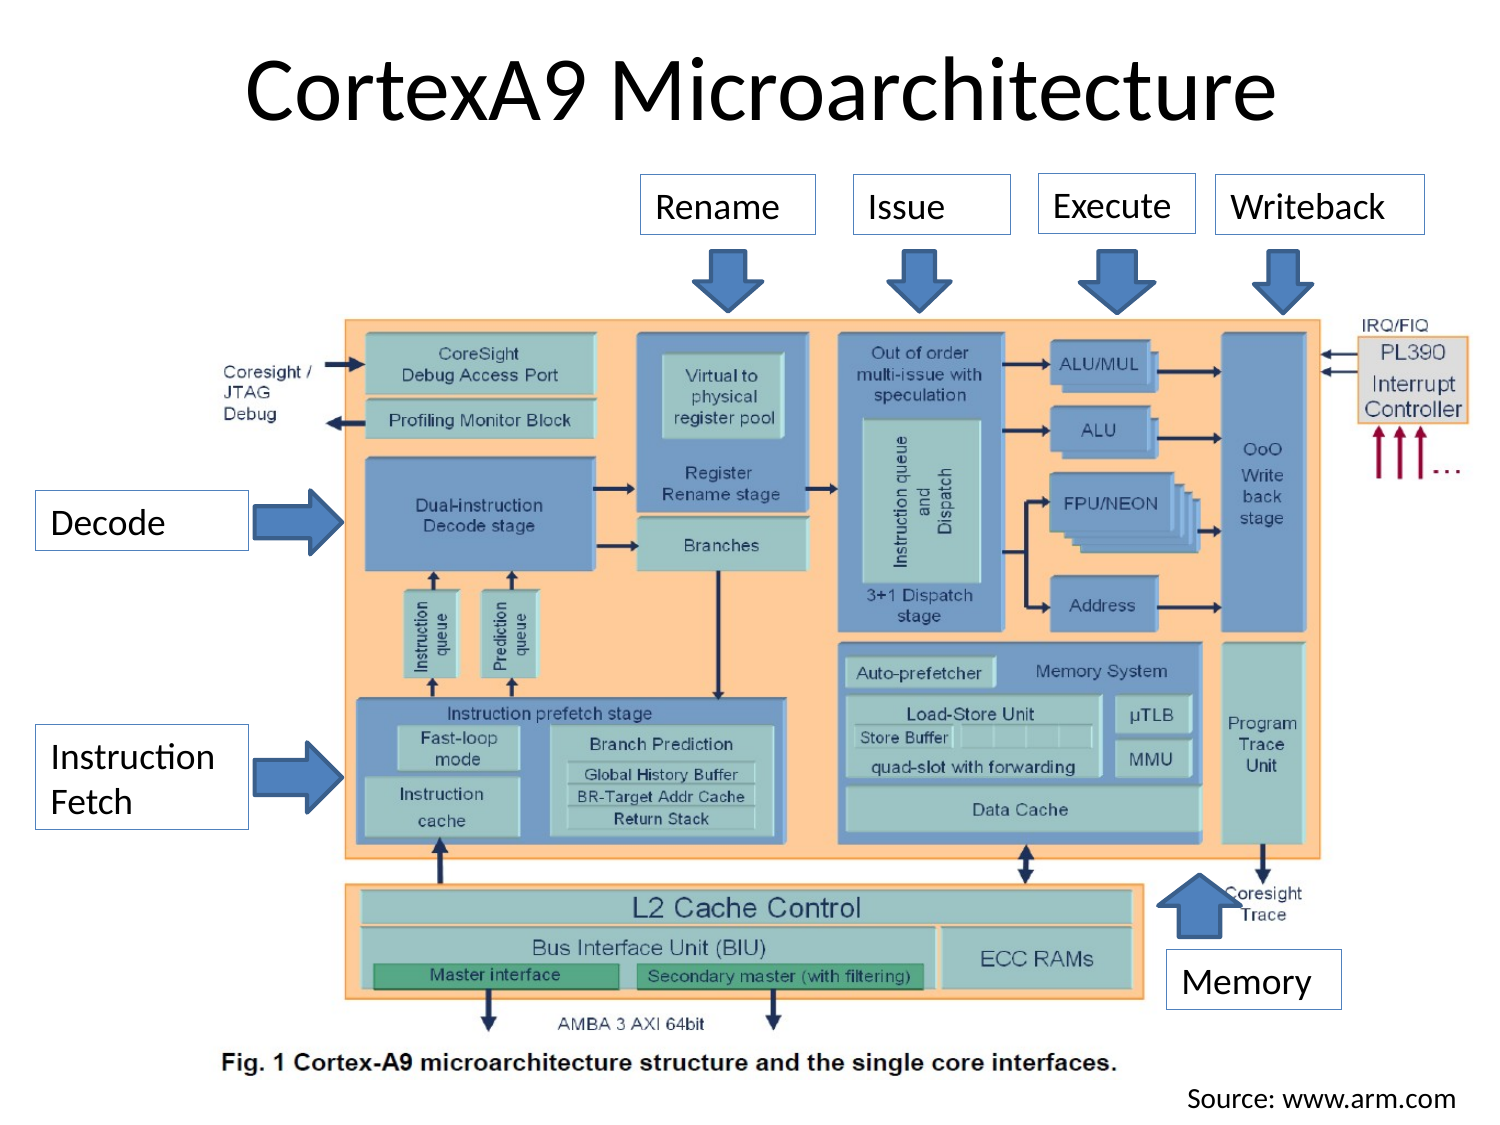

# CortexA9 Microarchitecture
Execute
Rename
Issue
Writeback
Decode
Instruction Fetch
Memory
Source: www.arm.com